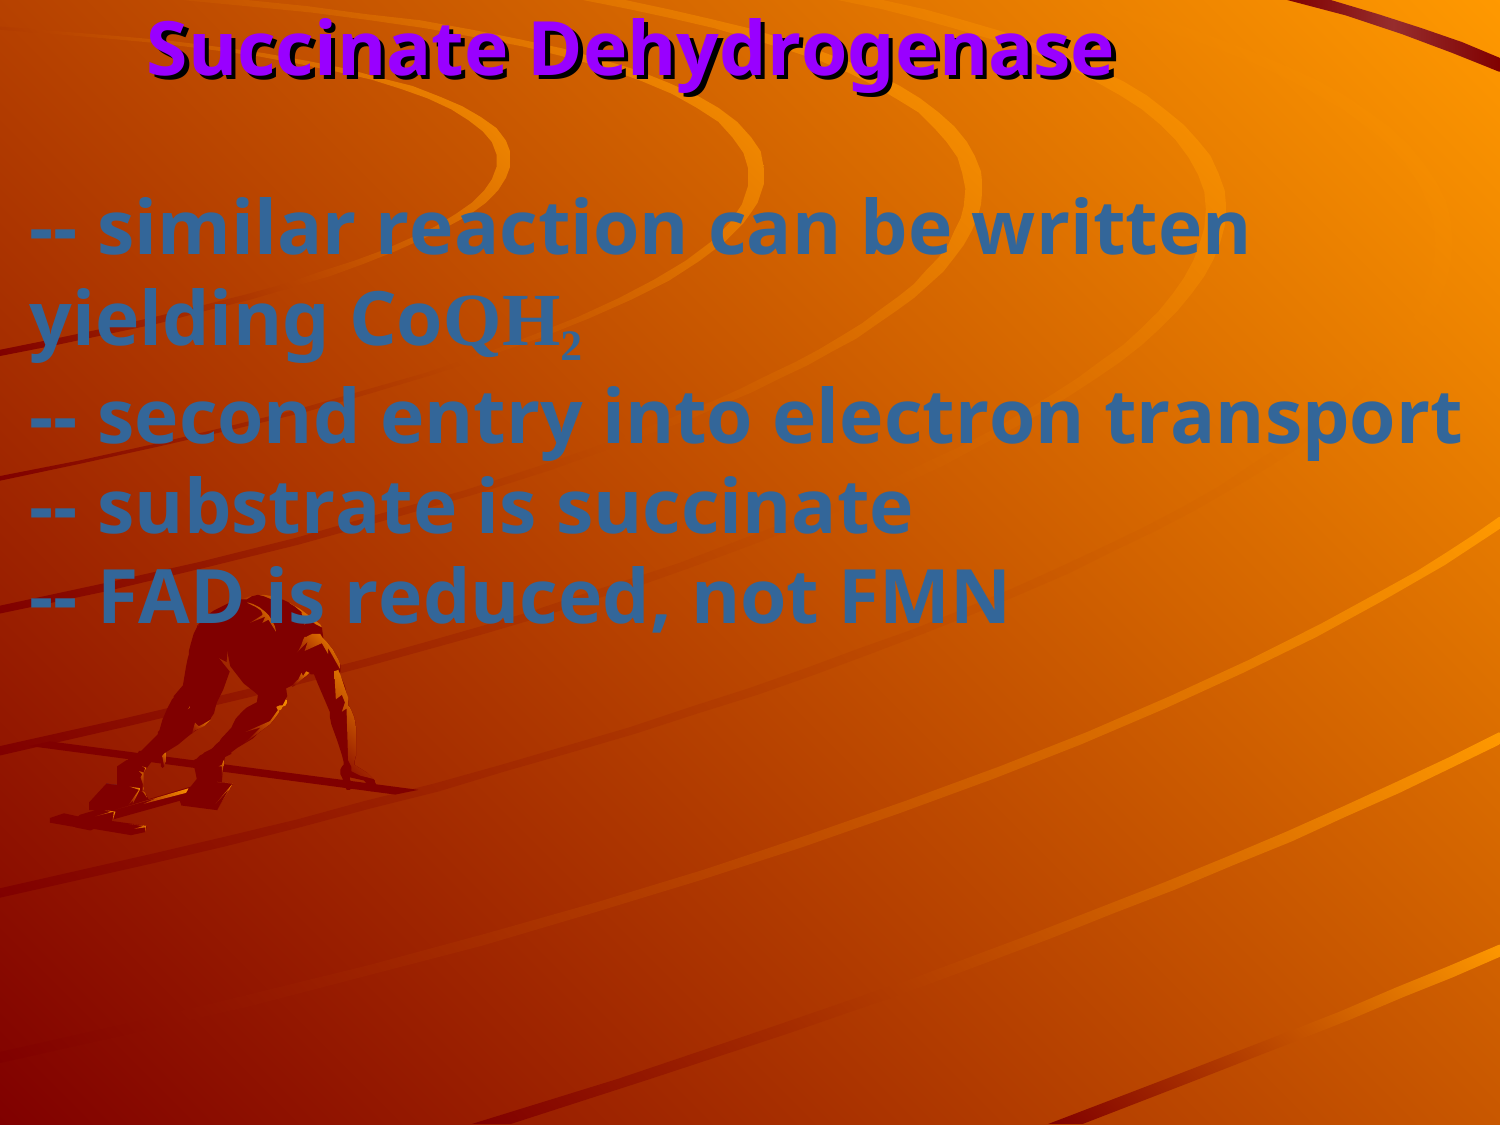

Succinate Dehydrogenase
-- similar reaction can be written
yielding CoQH2
-- second entry into electron transport
-- substrate is succinate
-- FAD is reduced, not FMN